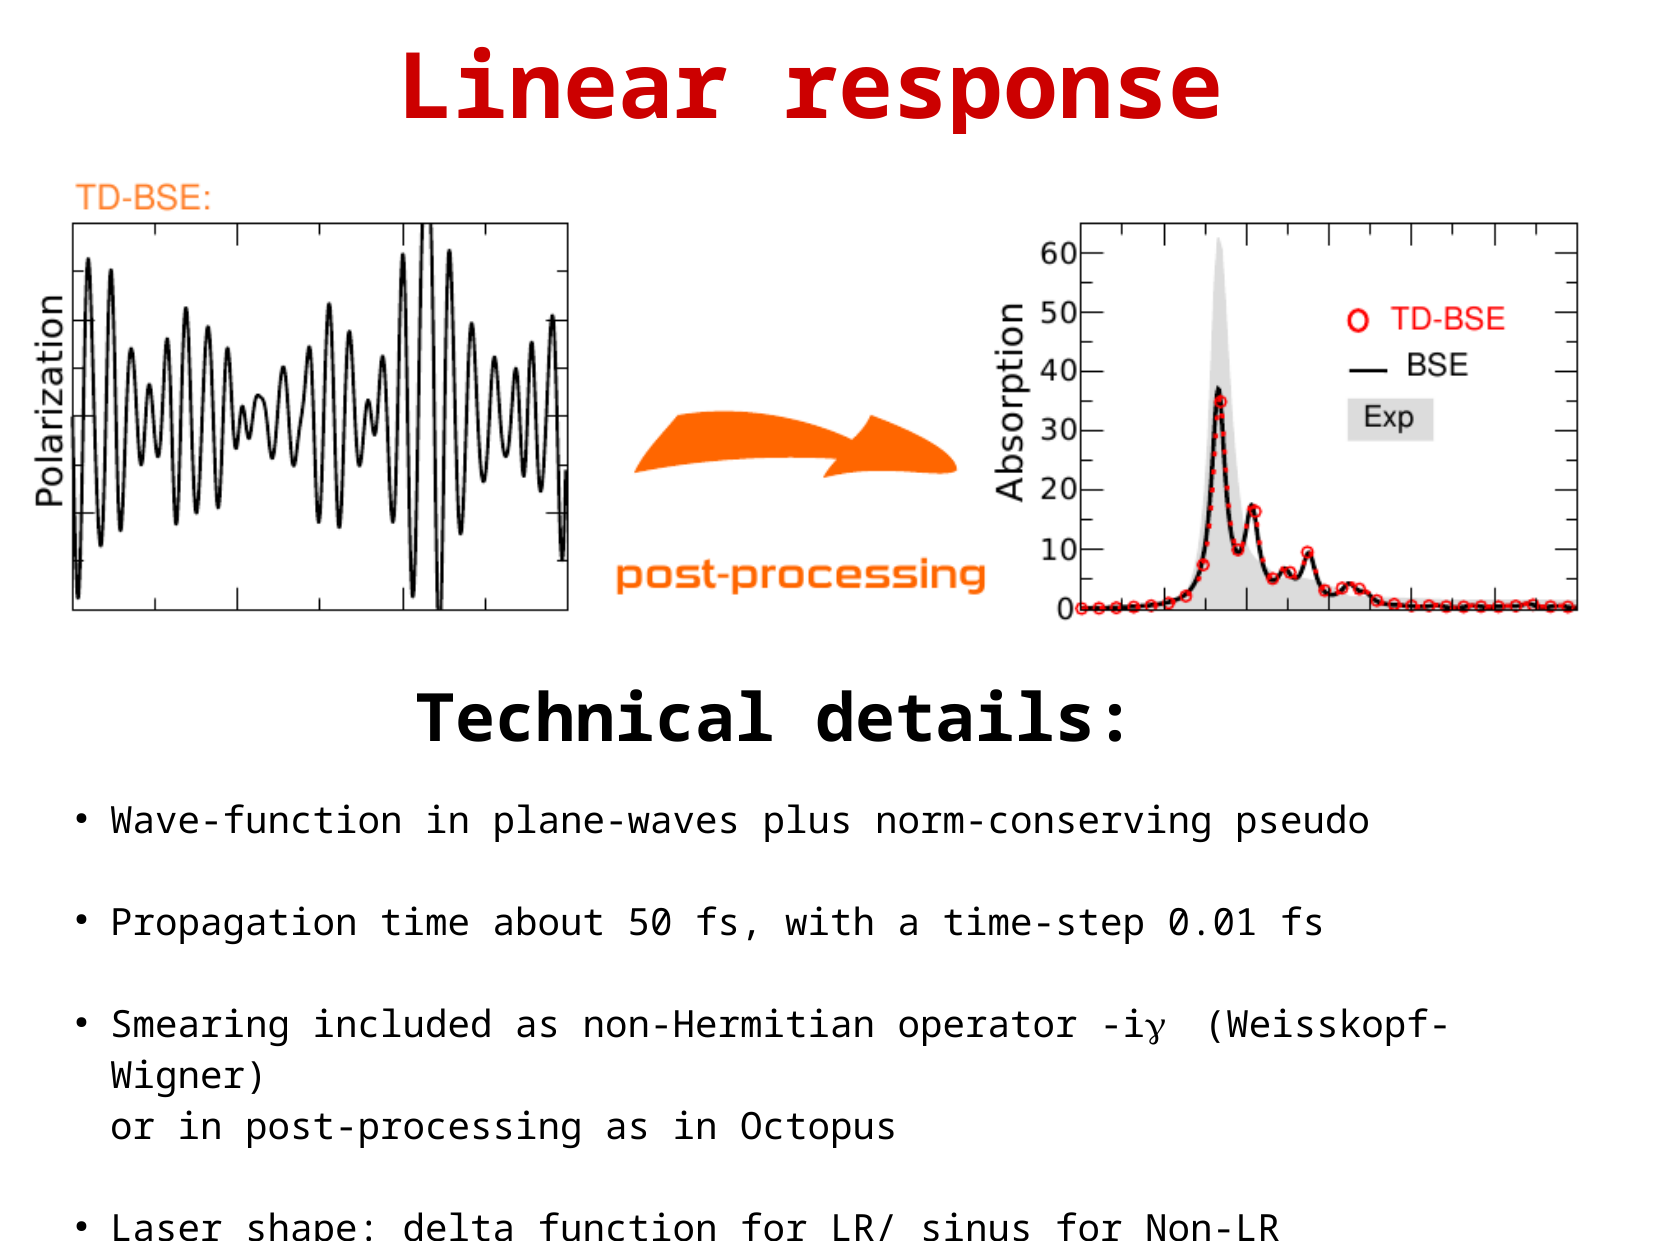

Linear response
Technical details:
Wave-function in plane-waves plus norm-conserving pseudo
Propagation time about 50 fs, with a time-step 0.01 fs
Smearing included as non-Hermitian operator -ig (Weisskopf-Wigner)
or in post-processing as in Octopus
Laser shape: delta function for LR/ sinus for Non-LR